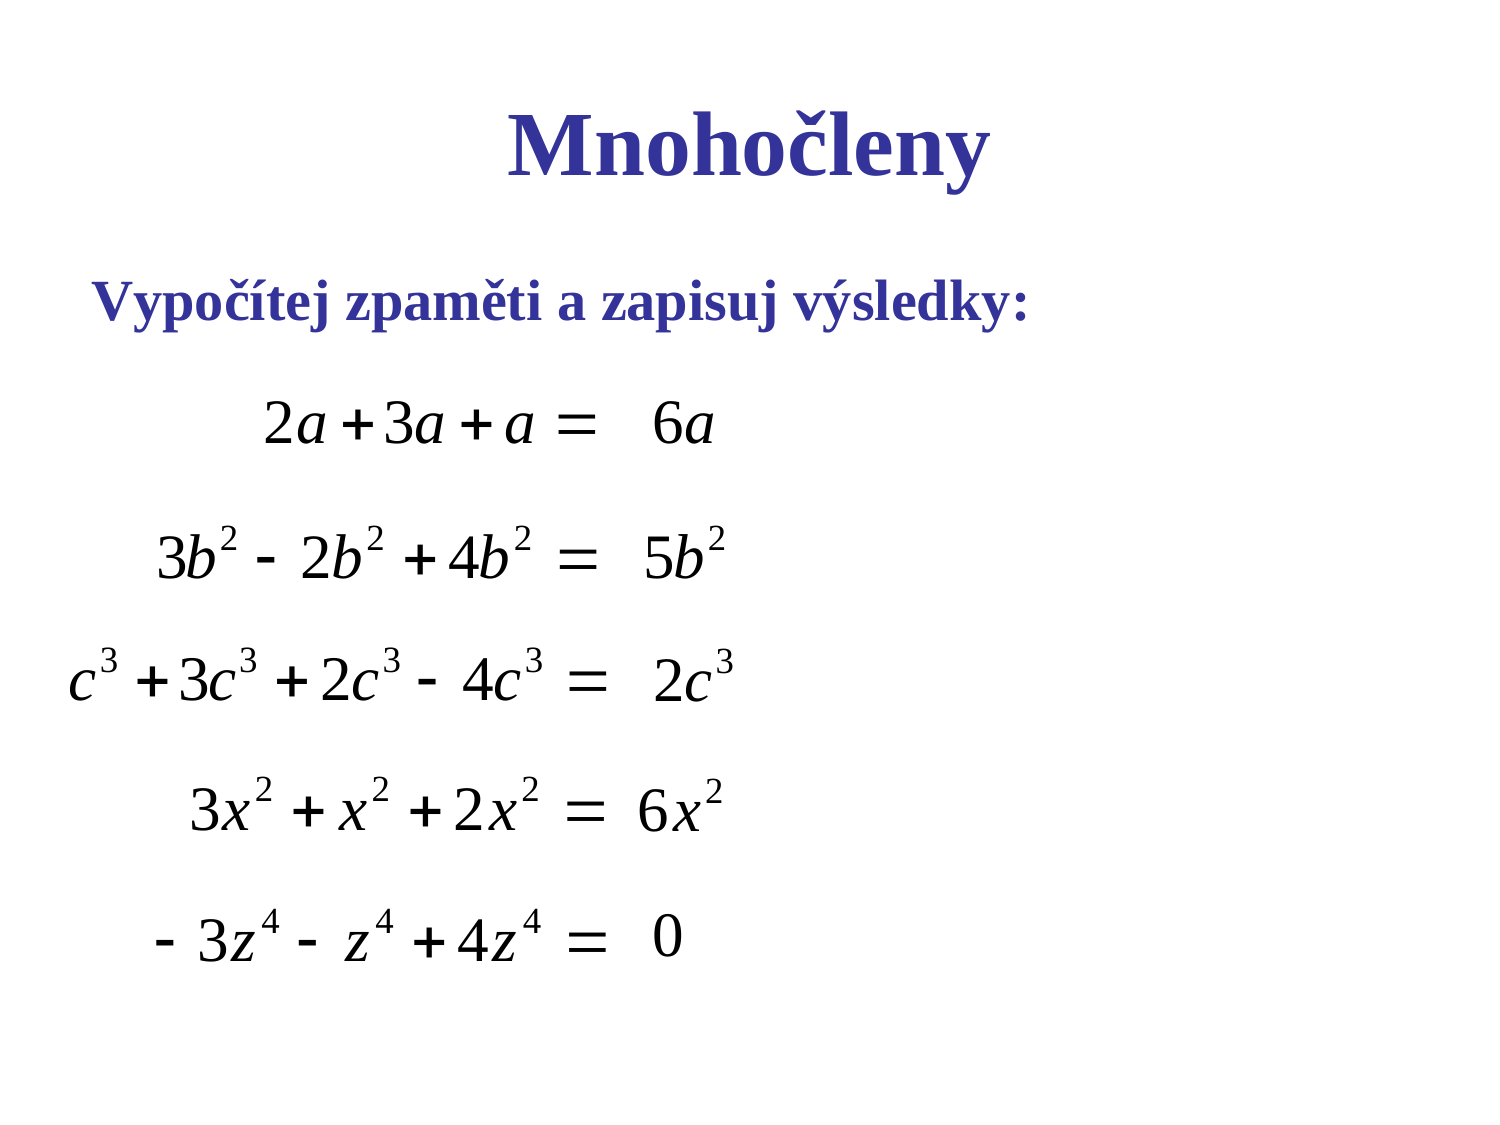

# Mnohočleny
Vypočítej zpaměti a zapisuj výsledky: